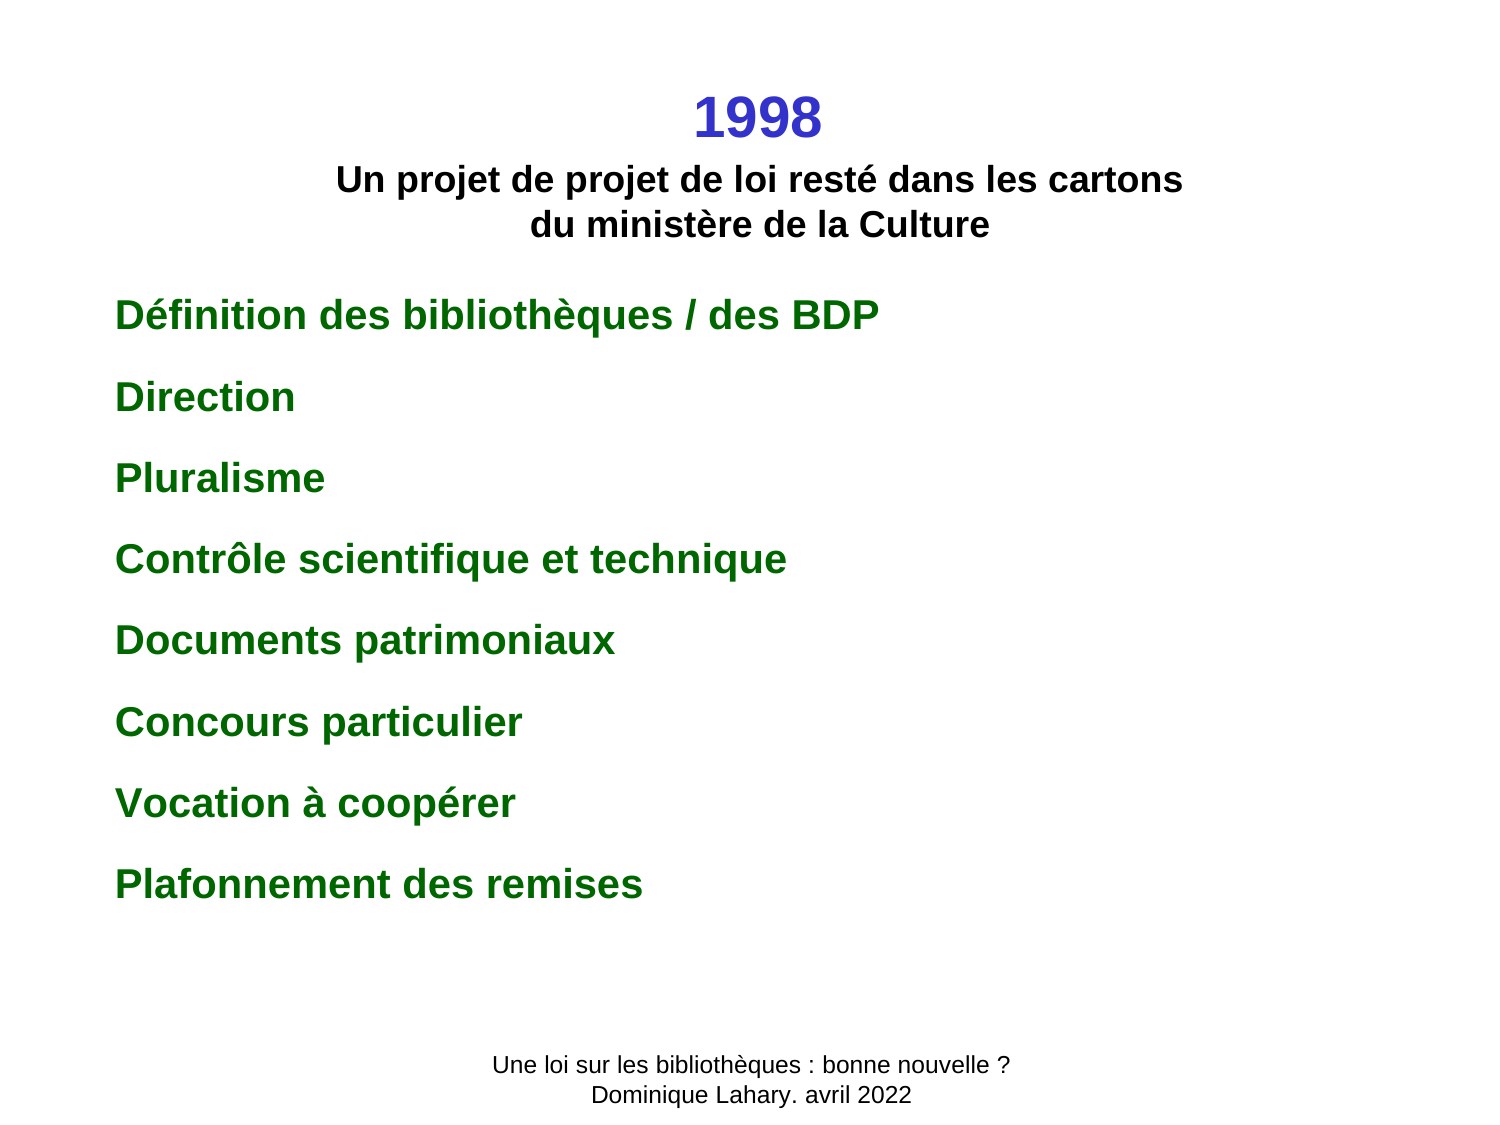

# 1998
Un projet de projet de loi resté dans les cartons
du ministère de la Culture
Définition des bibliothèques / des BDP
Direction
Pluralisme
Contrôle scientifique et technique
Documents patrimoniaux
Concours particulier
Vocation à coopérer
Plafonnement des remises
Une loi sur les bibliothèques : bonne nouvelle ?
Dominique Lahary. avril 2022